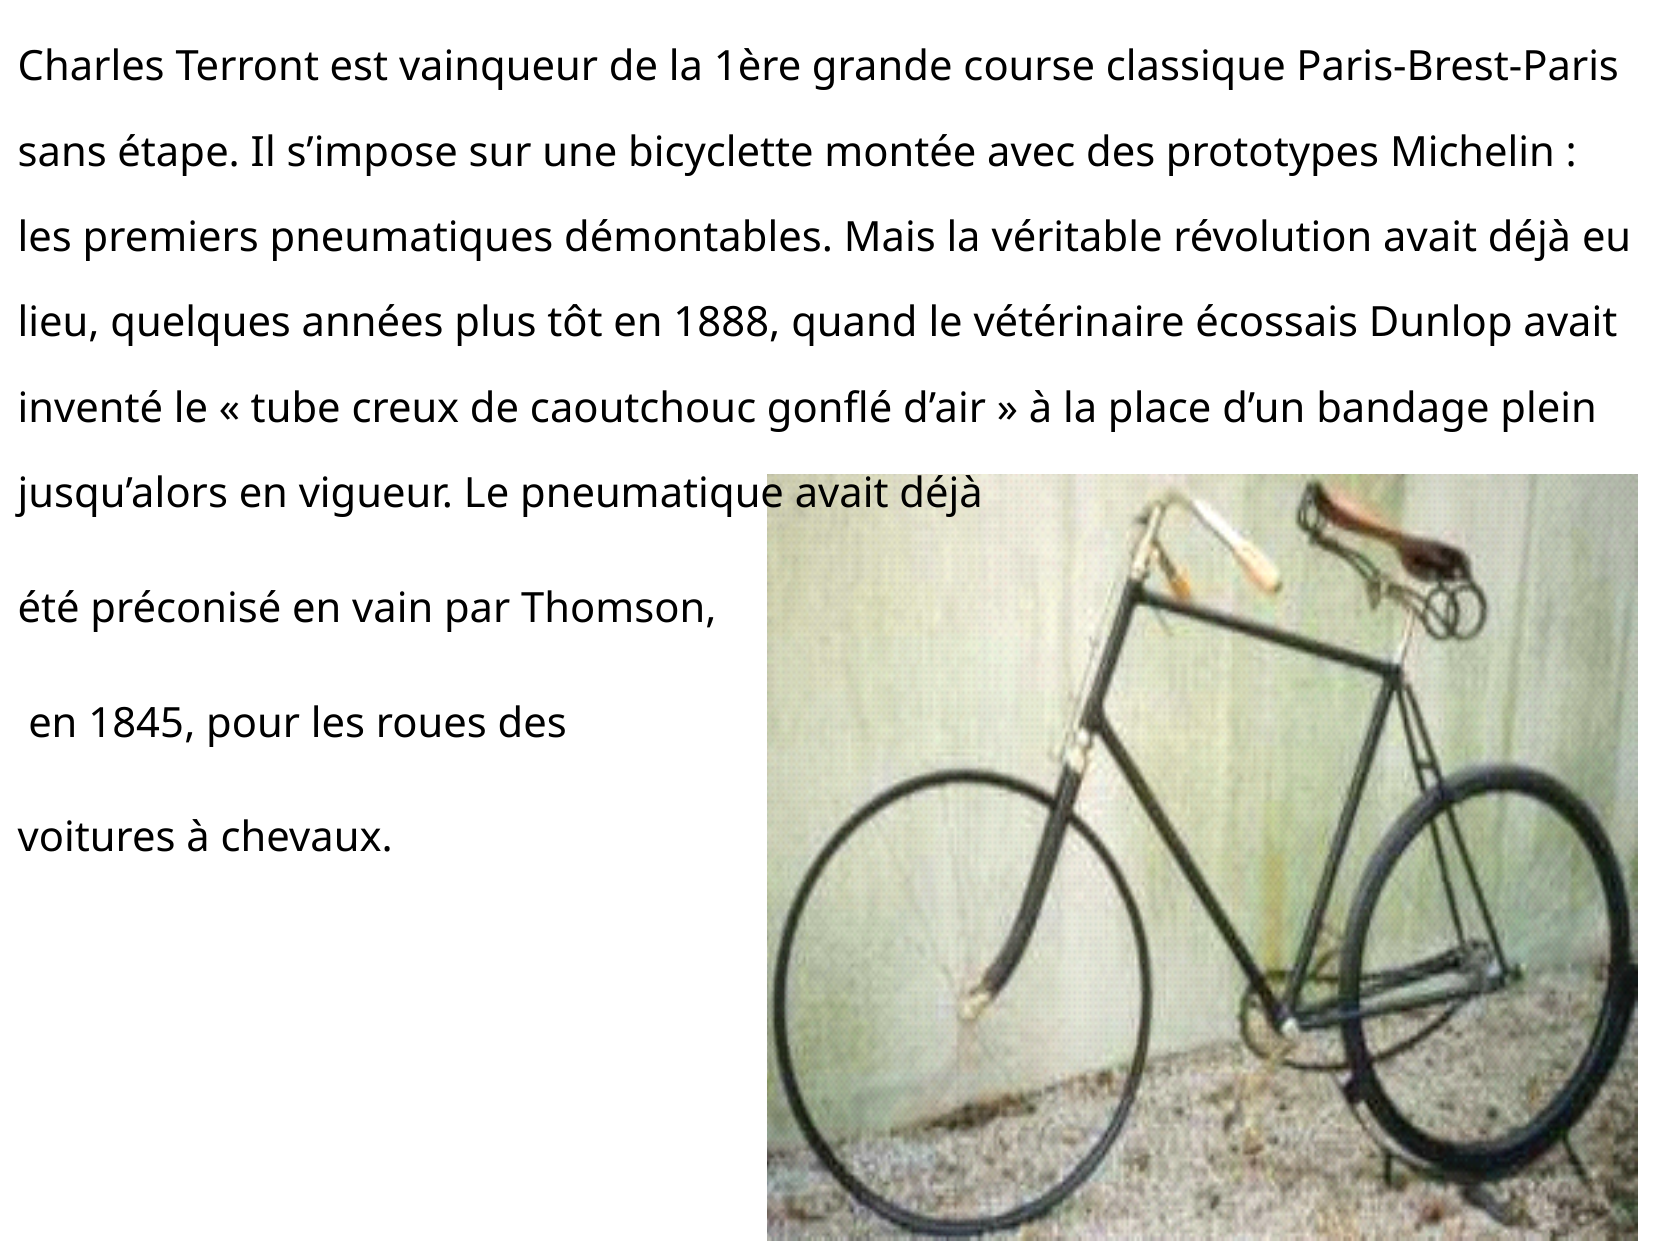

Charles Terront est vainqueur de la 1ère grande course classique Paris-Brest-Paris sans étape. Il s’impose sur une bicyclette montée avec des prototypes Michelin : les premiers pneumatiques démontables. Mais la véritable révolution avait déjà eu lieu, quelques années plus tôt en 1888, quand le vétérinaire écossais Dunlop avait inventé le « tube creux de caoutchouc gonflé d’air » à la place d’un bandage plein jusqu’alors en vigueur. Le pneumatique avait déjà
été préconisé en vain par Thomson,
 en 1845, pour les roues des
voitures à chevaux.